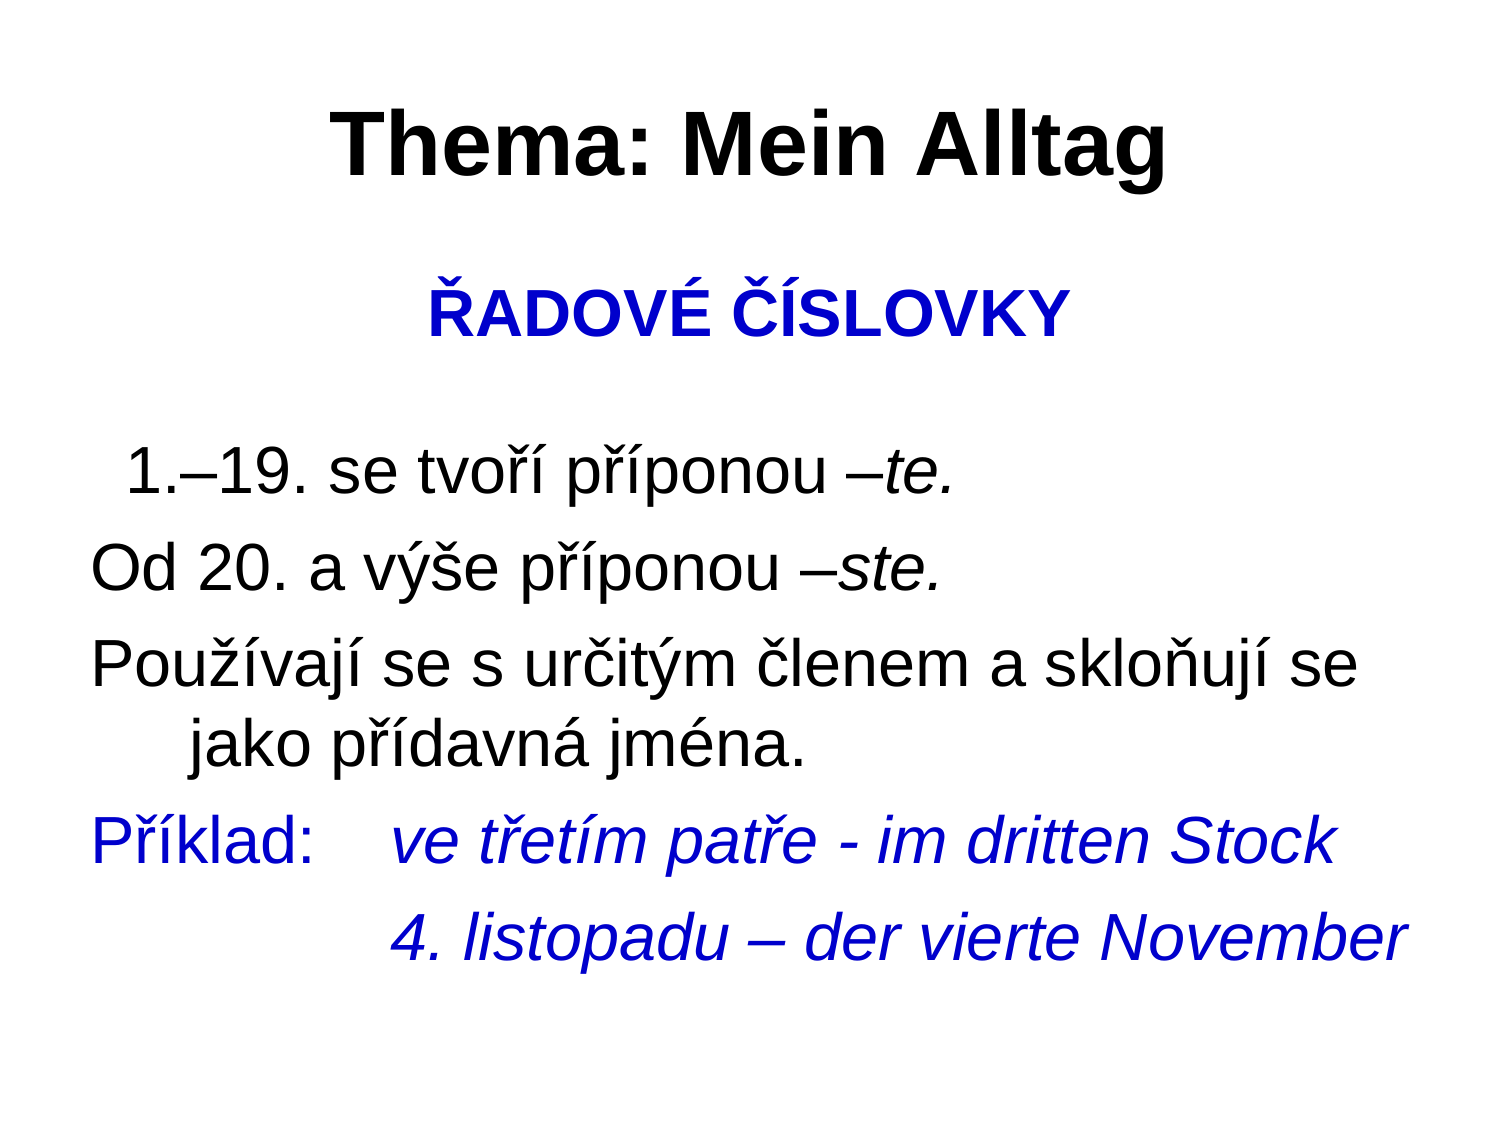

# Thema: Mein Alltag
ŘADOVÉ ČÍSLOVKY
1.–19. se tvoří příponou –te.
Od 20. a výše příponou –ste.
Používají se s určitým členem a skloňují se jako přídavná jména.
Příklad:	ve třetím patře - im dritten Stock
			4. listopadu – der vierte November